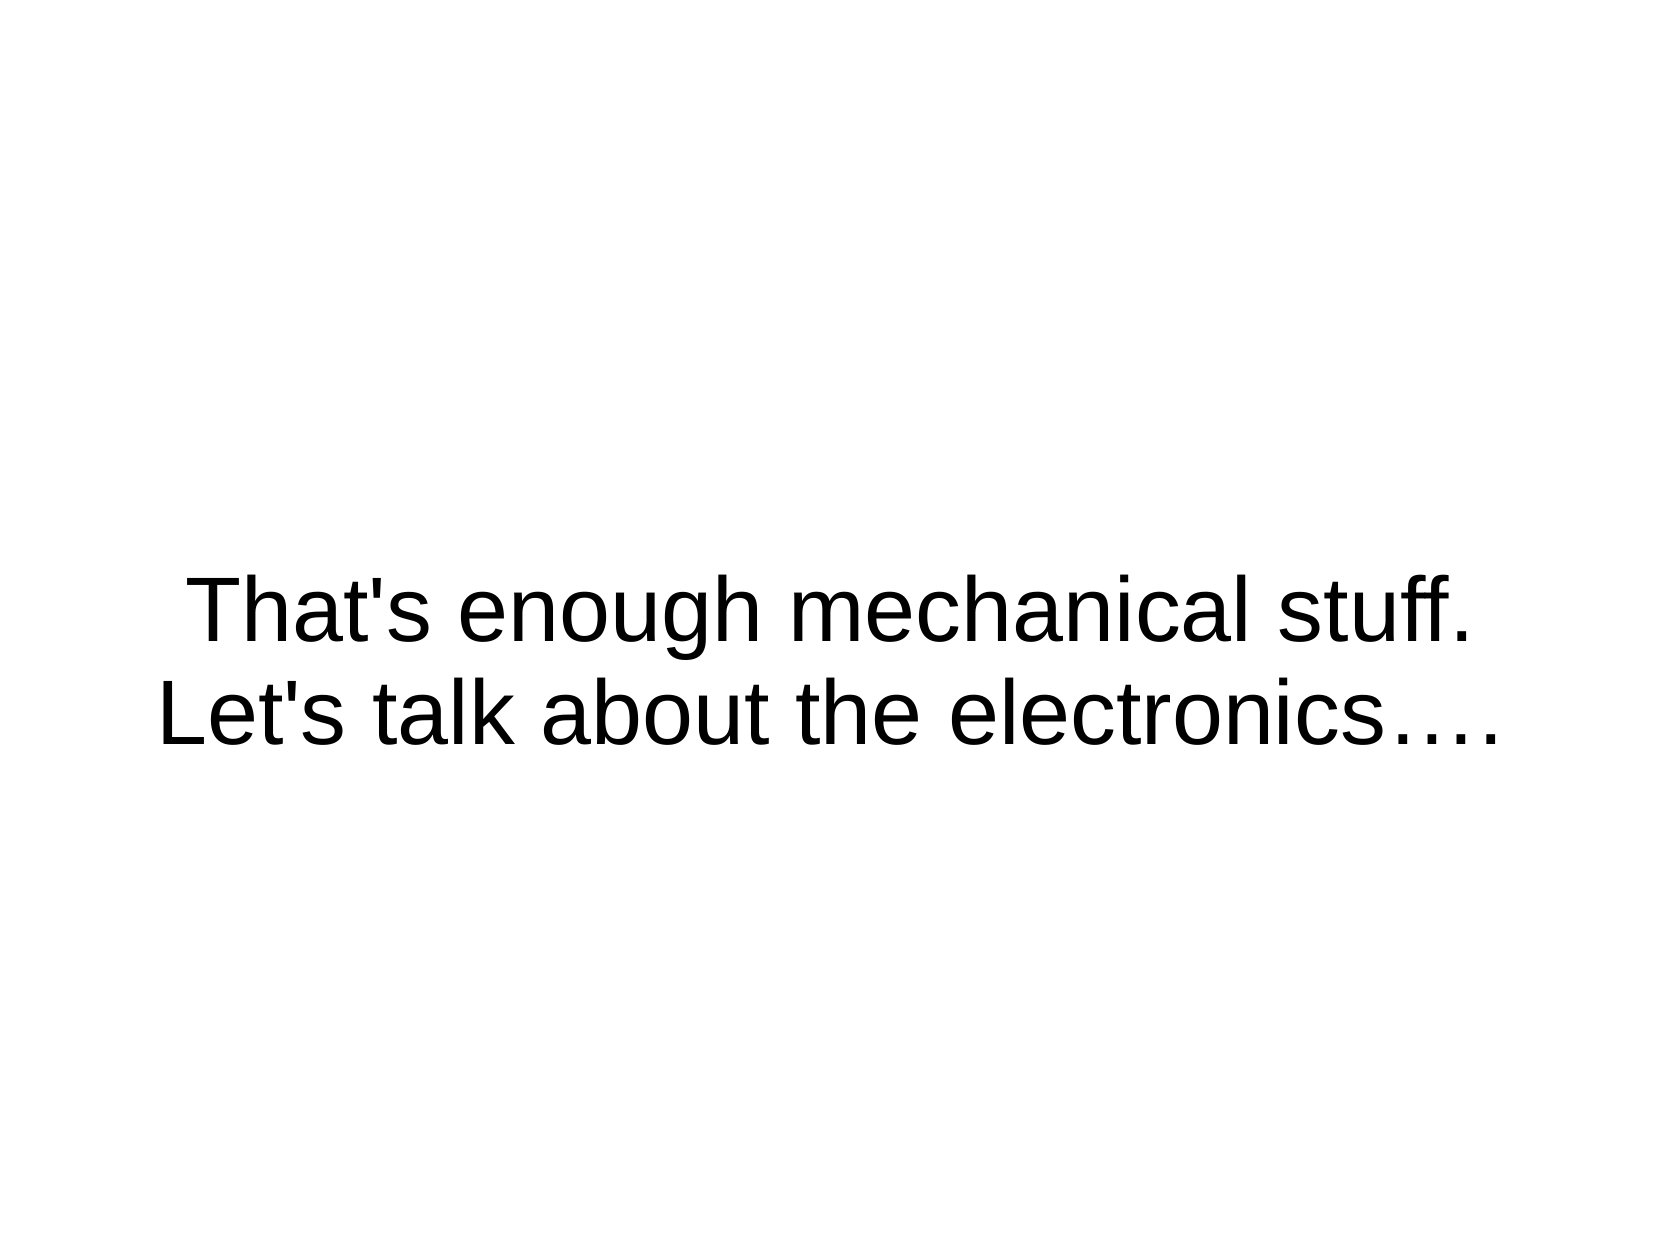

# That's enough mechanical stuff. Let's talk about the electronics….